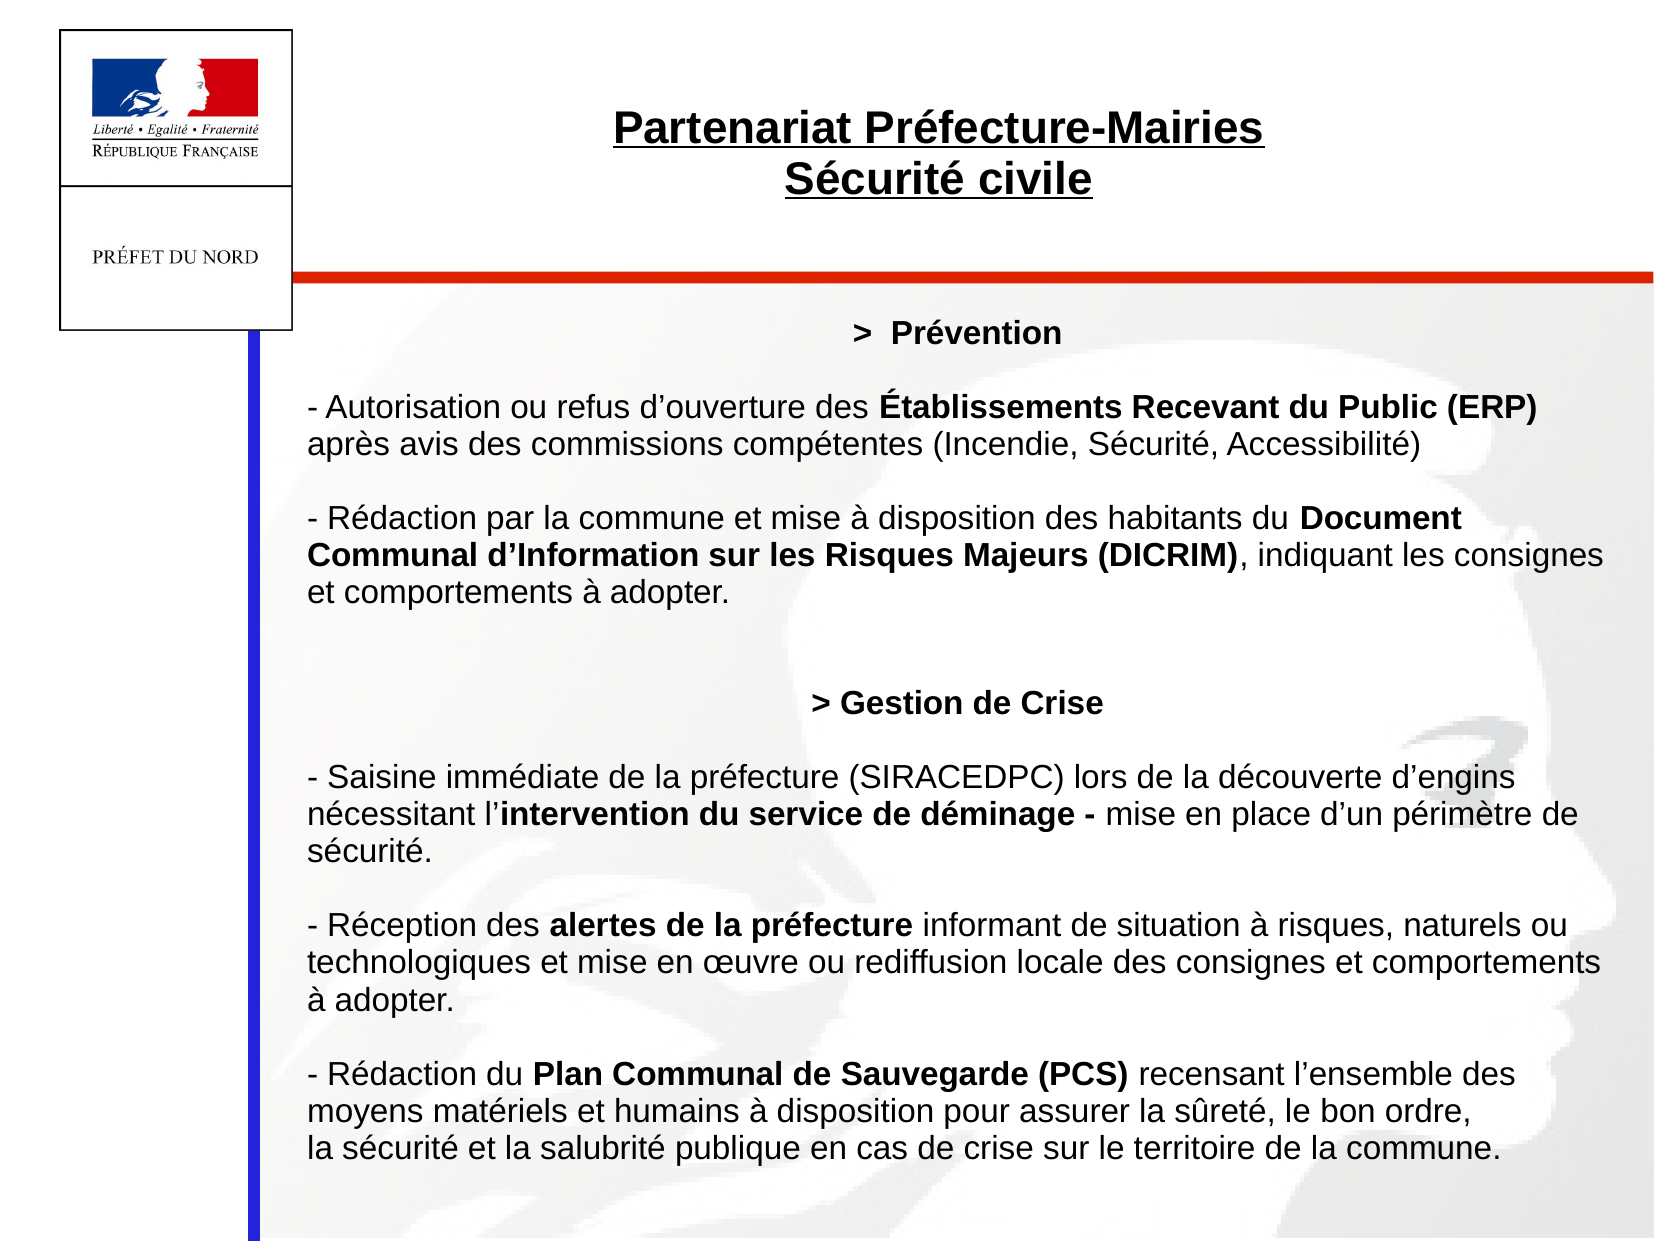

# Partenariat Préfecture-Mairies Sécurité civile
> Prévention
- Autorisation ou refus d’ouverture des Établissements Recevant du Public (ERP) après avis des commissions compétentes (Incendie, Sécurité, Accessibilité)
- Rédaction par la commune et mise à disposition des habitants du Document Communal d’Information sur les Risques Majeurs (DICRIM), indiquant les consignes et comportements à adopter.
> Gestion de Crise
- Saisine immédiate de la préfecture (SIRACEDPC) lors de la découverte d’engins nécessitant l’intervention du service de déminage - mise en place d’un périmètre de sécurité.
- Réception des alertes de la préfecture informant de situation à risques, naturels ou technologiques et mise en œuvre ou rediffusion locale des consignes et comportements à adopter.
- Rédaction du Plan Communal de Sauvegarde (PCS) recensant l’ensemble des moyens matériels et humains à disposition pour assurer la sûreté, le bon ordre,
la sécurité et la salubrité publique en cas de crise sur le territoire de la commune.